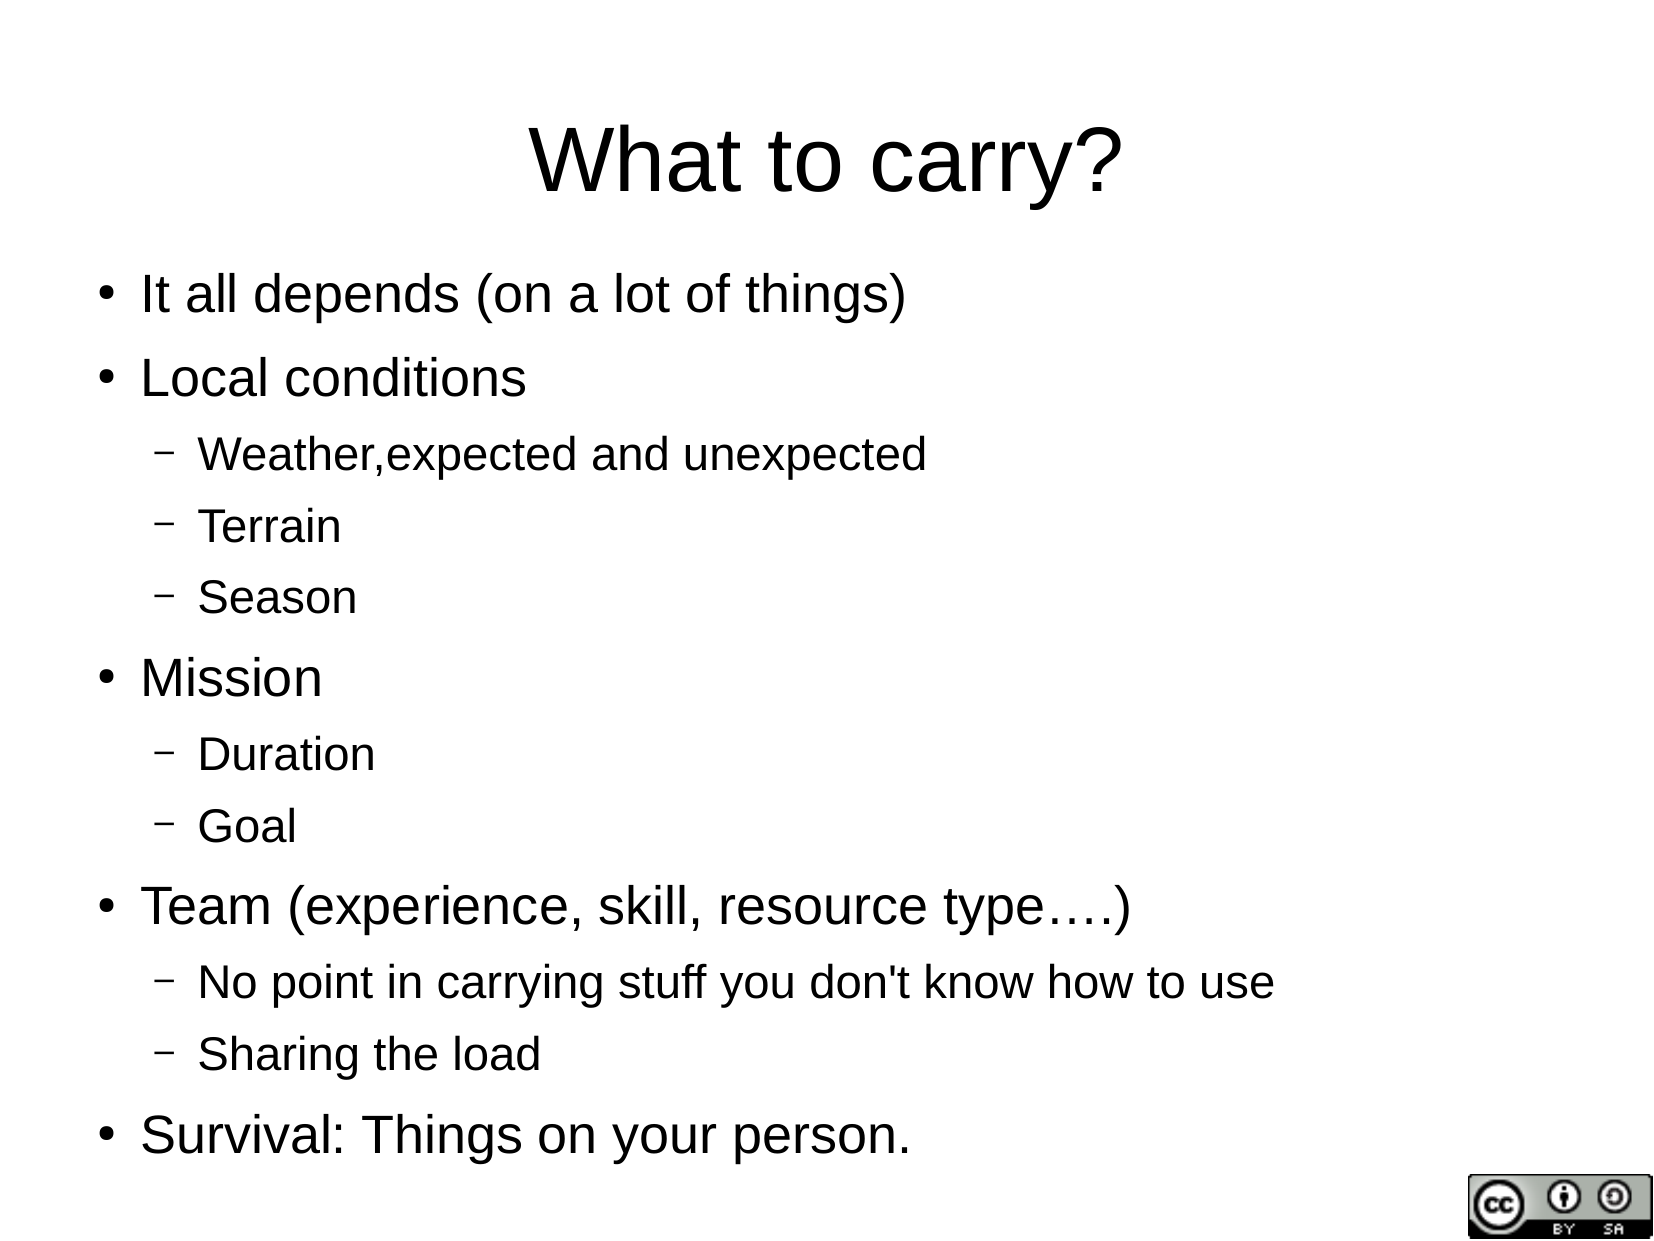

# What to carry?
It all depends (on a lot of things)
Local conditions
Weather,expected and unexpected
Terrain
Season
Mission
Duration
Goal
Team (experience, skill, resource type….)
No point in carrying stuff you don't know how to use
Sharing the load
Survival: Things on your person.